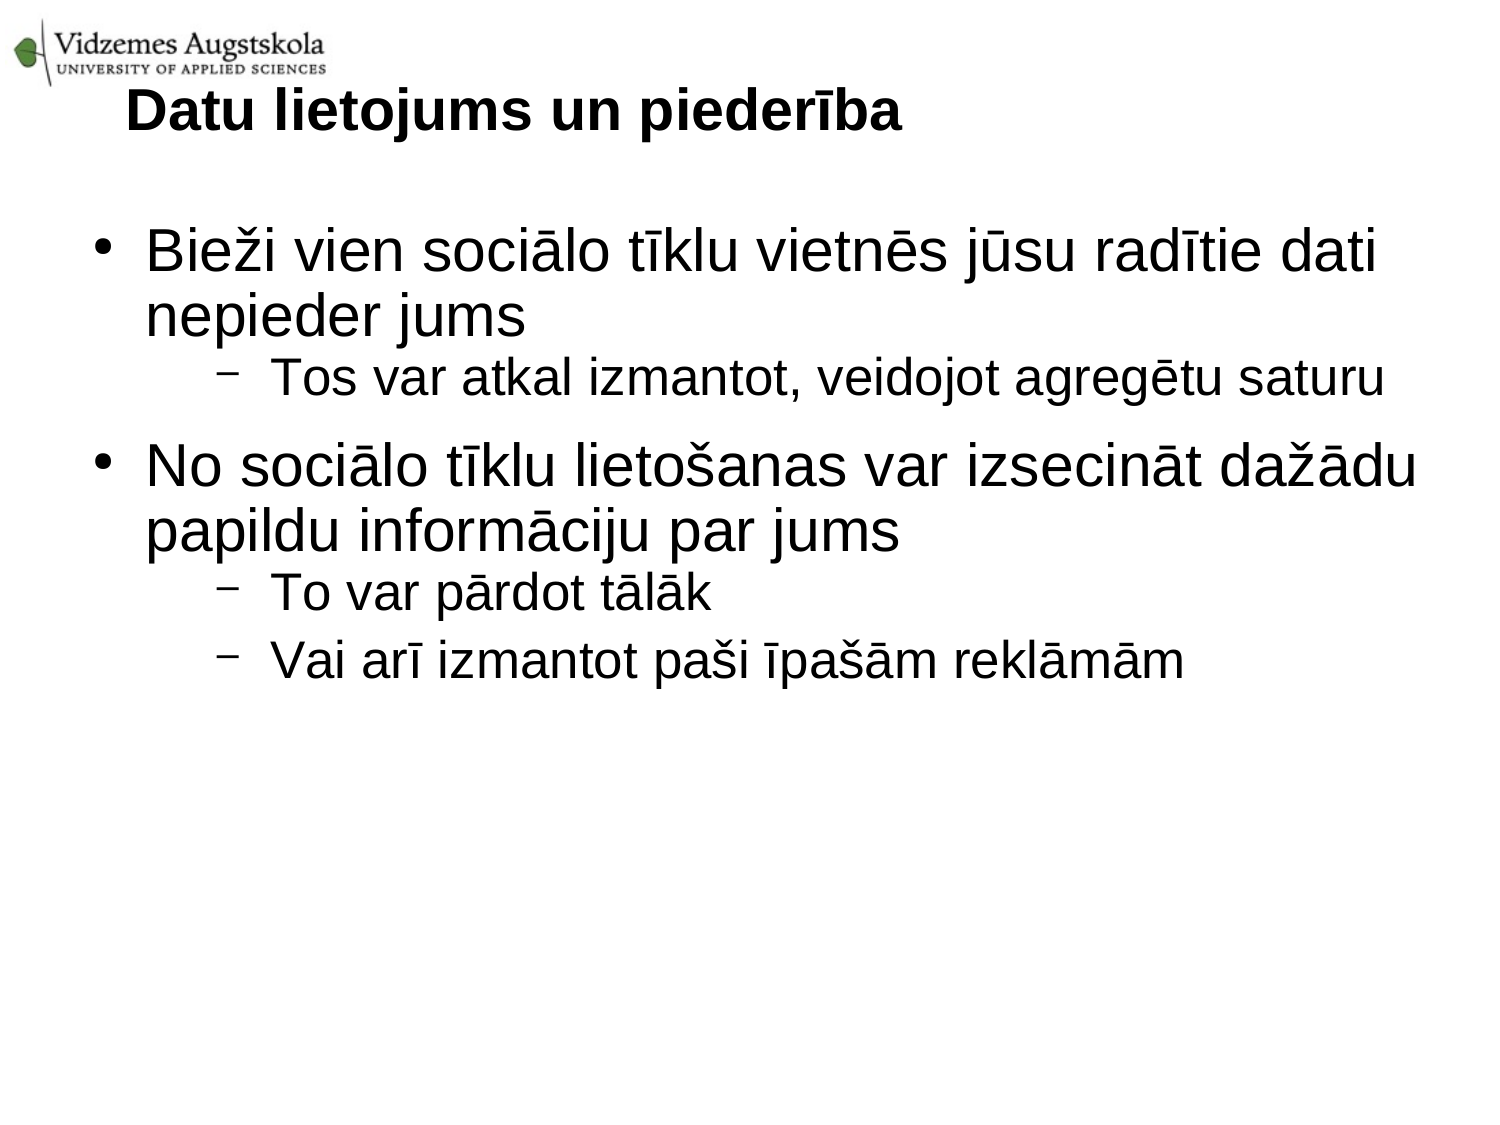

# Datu lietojums un piederība
Bieži vien sociālo tīklu vietnēs jūsu radītie dati nepieder jums
Tos var atkal izmantot, veidojot agregētu saturu
No sociālo tīklu lietošanas var izsecināt dažādu papildu informāciju par jums
To var pārdot tālāk
Vai arī izmantot paši īpašām reklāmām